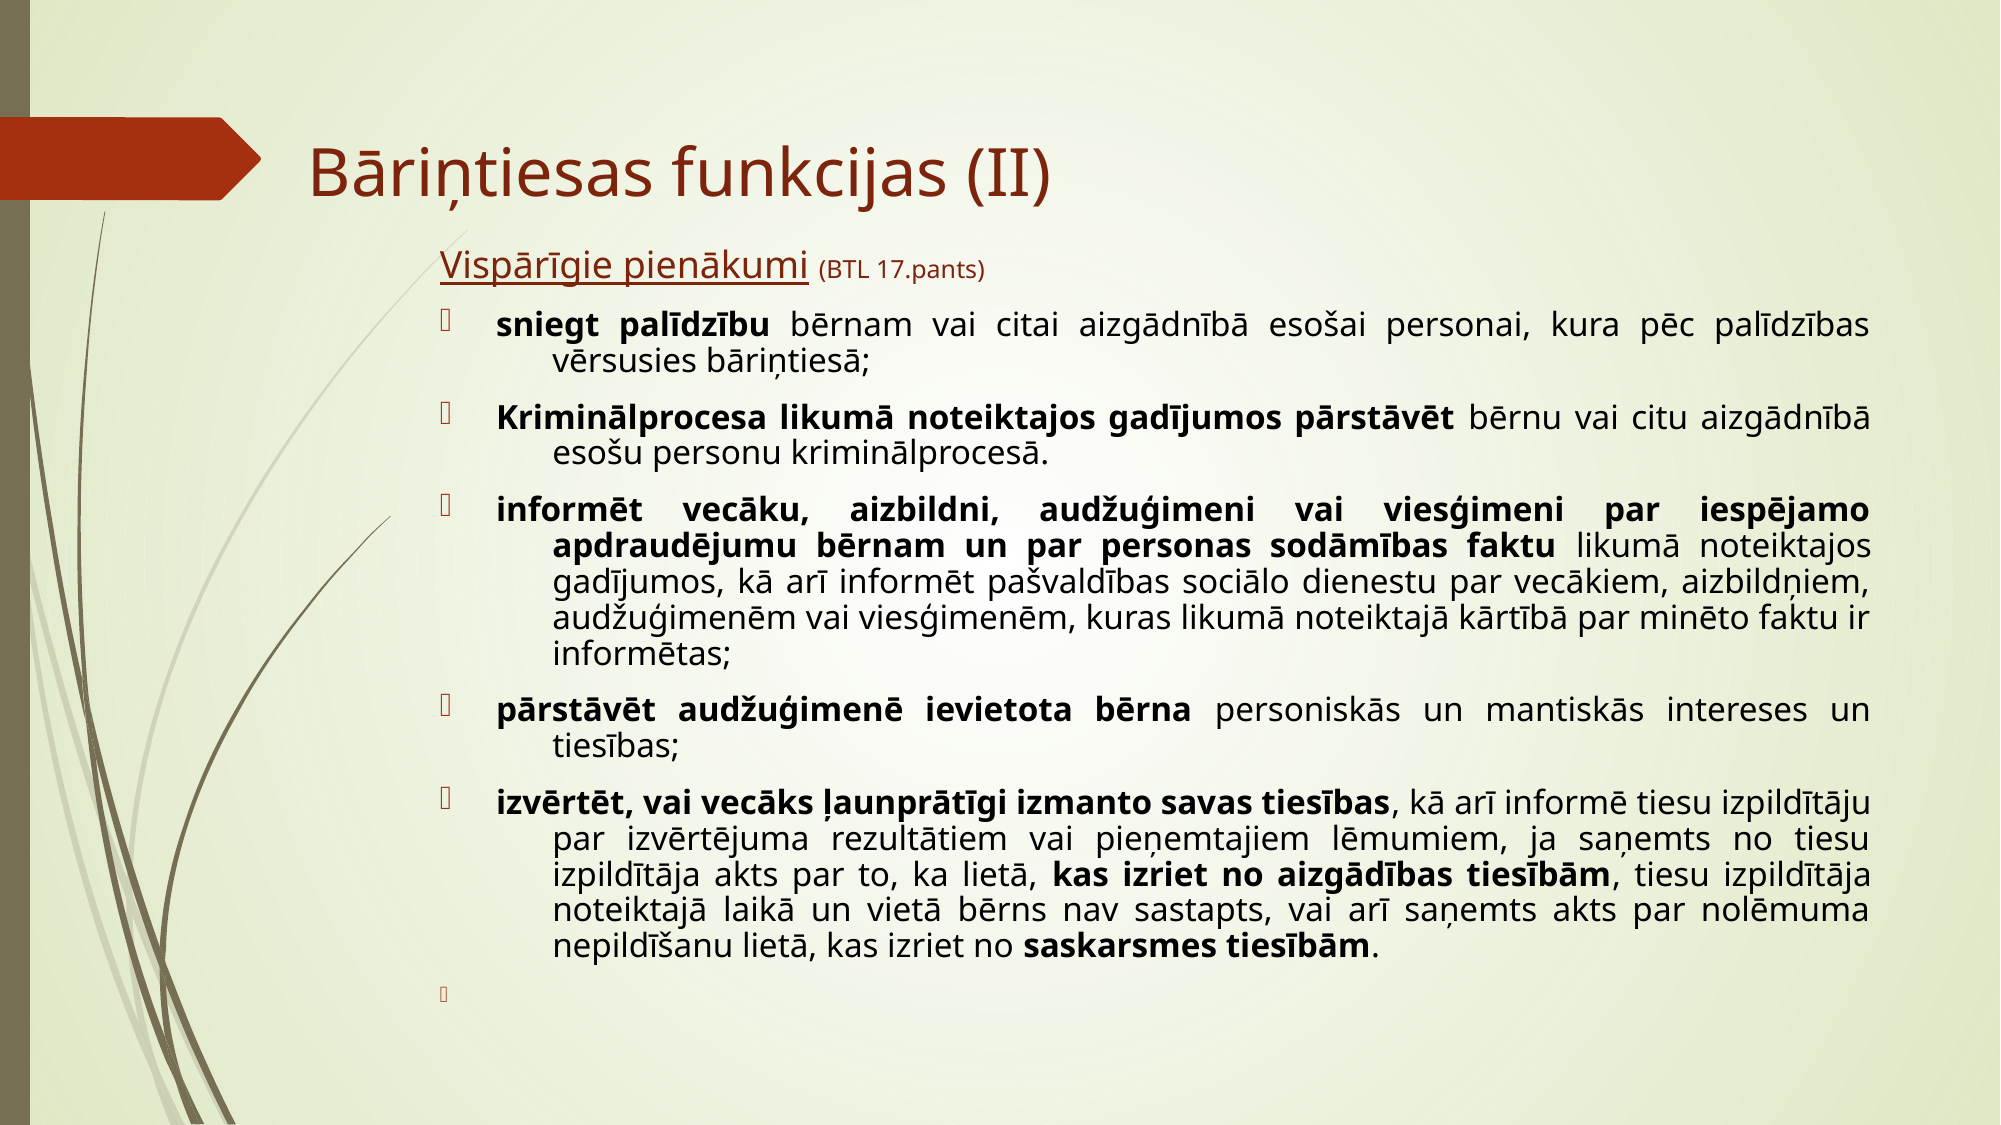

# Bāriņtiesas funkcijas (II)
Vispārīgie pienākumi (BTL 17.pants)
sniegt palīdzību bērnam vai citai aizgādnībā esošai personai, kura pēc palīdzības vērsusies bāriņtiesā;
Kriminālprocesa likumā noteiktajos gadījumos pārstāvēt bērnu vai citu aizgādnībā esošu personu kriminālprocesā.
informēt vecāku, aizbildni, audžuģimeni vai viesģimeni par iespējamo apdraudējumu bērnam un par personas sodāmības faktu likumā noteiktajos gadījumos, kā arī informēt pašvaldības sociālo dienestu par vecākiem, aizbildņiem, audžuģimenēm vai viesģimenēm, kuras likumā noteiktajā kārtībā par minēto faktu ir informētas;
pārstāvēt audžuģimenē ievietota bērna personiskās un mantiskās intereses un tiesības;
izvērtēt, vai vecāks ļaunprātīgi izmanto savas tiesības, kā arī informē tiesu izpildītāju par izvērtējuma rezultātiem vai pieņemtajiem lēmumiem, ja saņemts no tiesu izpildītāja akts par to, ka lietā, kas izriet no aizgādības tiesībām, tiesu izpildītāja noteiktajā laikā un vietā bērns nav sastapts, vai arī saņemts akts par nolēmuma nepildīšanu lietā, kas izriet no saskarsmes tiesībām.